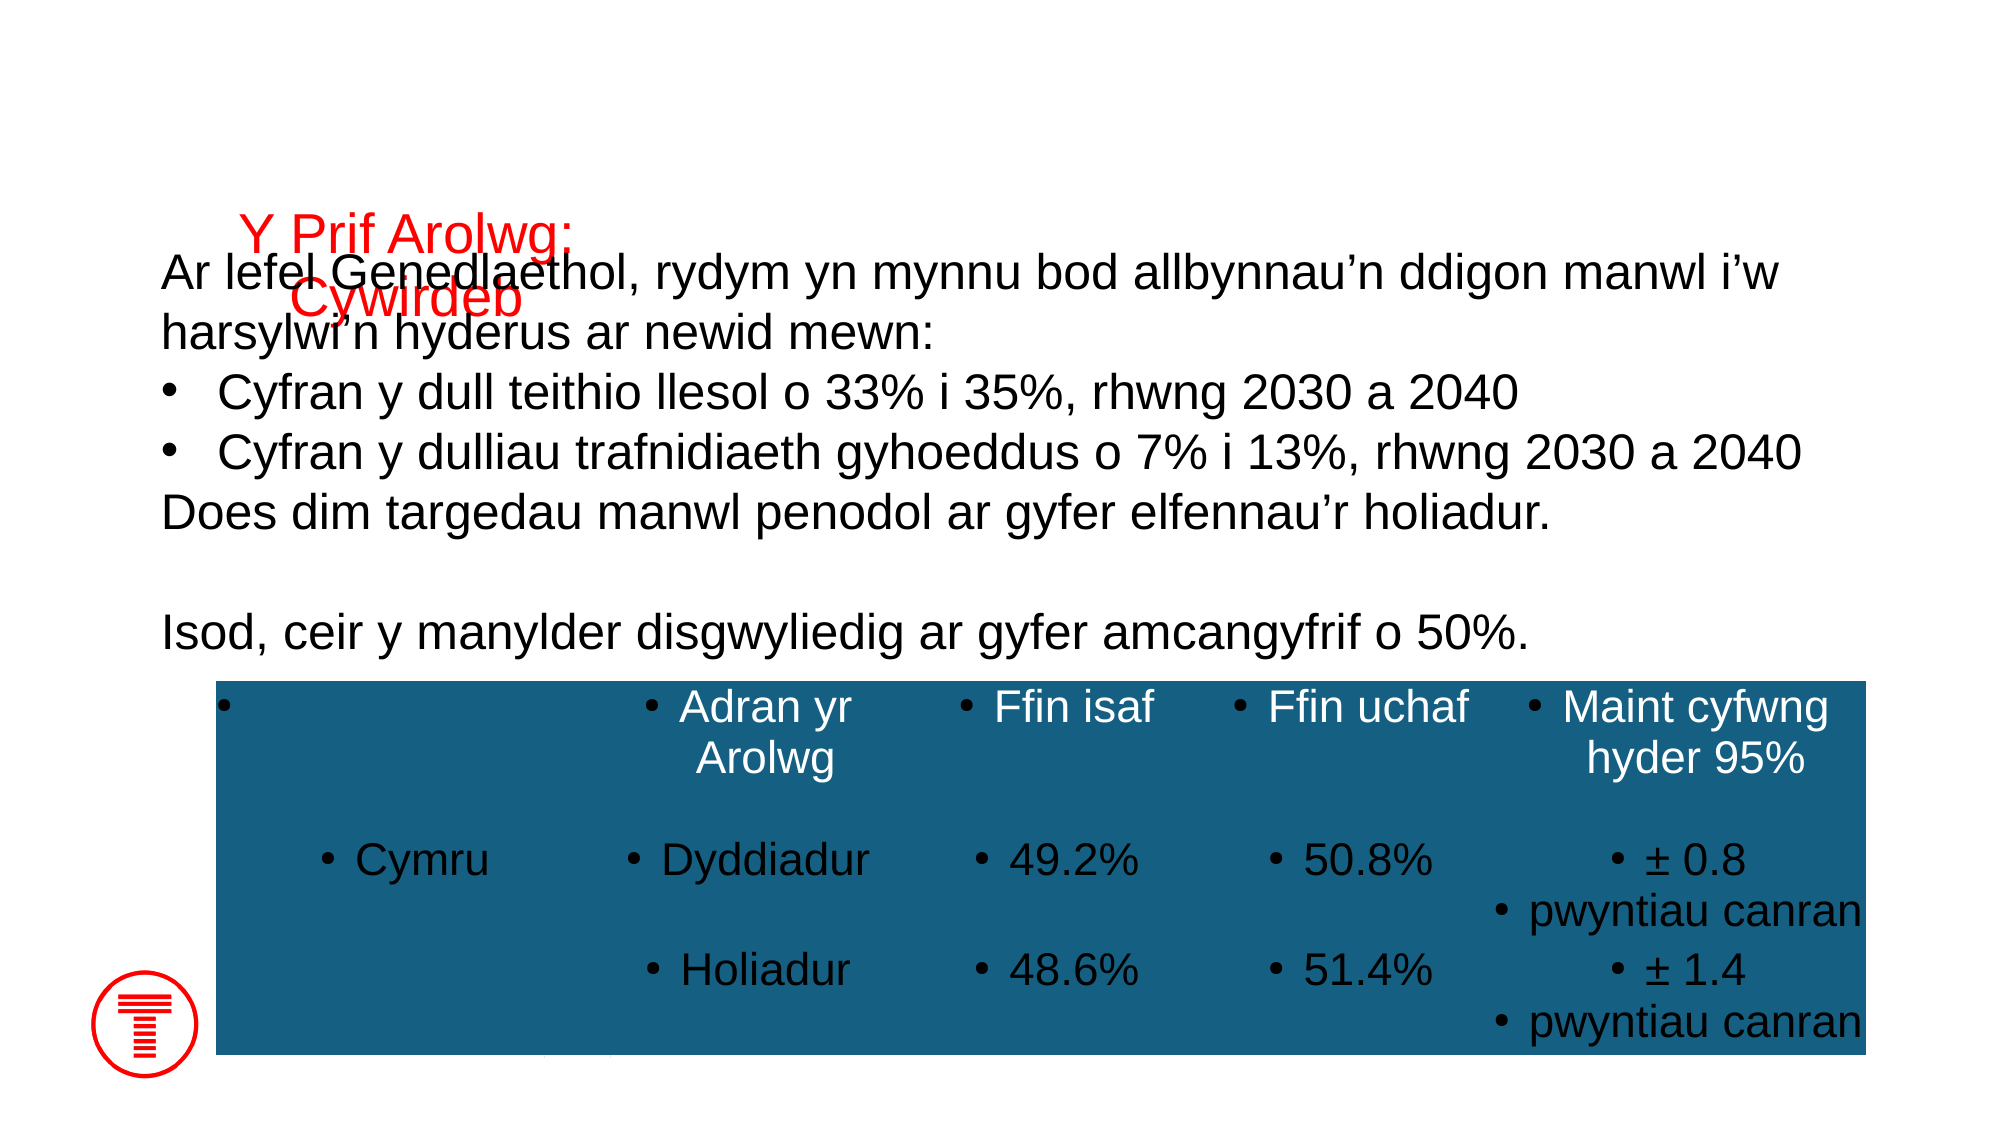

# Y Prif Arolwg: Cywirdeb
Ar lefel Genedlaethol, rydym yn mynnu bod allbynnau’n ddigon manwl i’w harsylwi’n hyderus ar newid mewn:
Cyfran y dull teithio llesol o 33% i 35%, rhwng 2030 a 2040
Cyfran y dulliau trafnidiaeth gyhoeddus o 7% i 13%, rhwng 2030 a 2040
Does dim targedau manwl penodol ar gyfer elfennau’r holiadur.
Isod, ceir y manylder disgwyliedig ar gyfer amcangyfrif o 50%.
| | Adran yr Arolwg | Ffin isaf | Ffin uchaf | Maint cyfwng hyder 95% |
| --- | --- | --- | --- | --- |
| Cymru | Dyddiadur | 49.2% | 50.8% | ± 0.8 pwyntiau canran |
| | Holiadur | 48.6% | 51.4% | ± 1.4 pwyntiau canran |